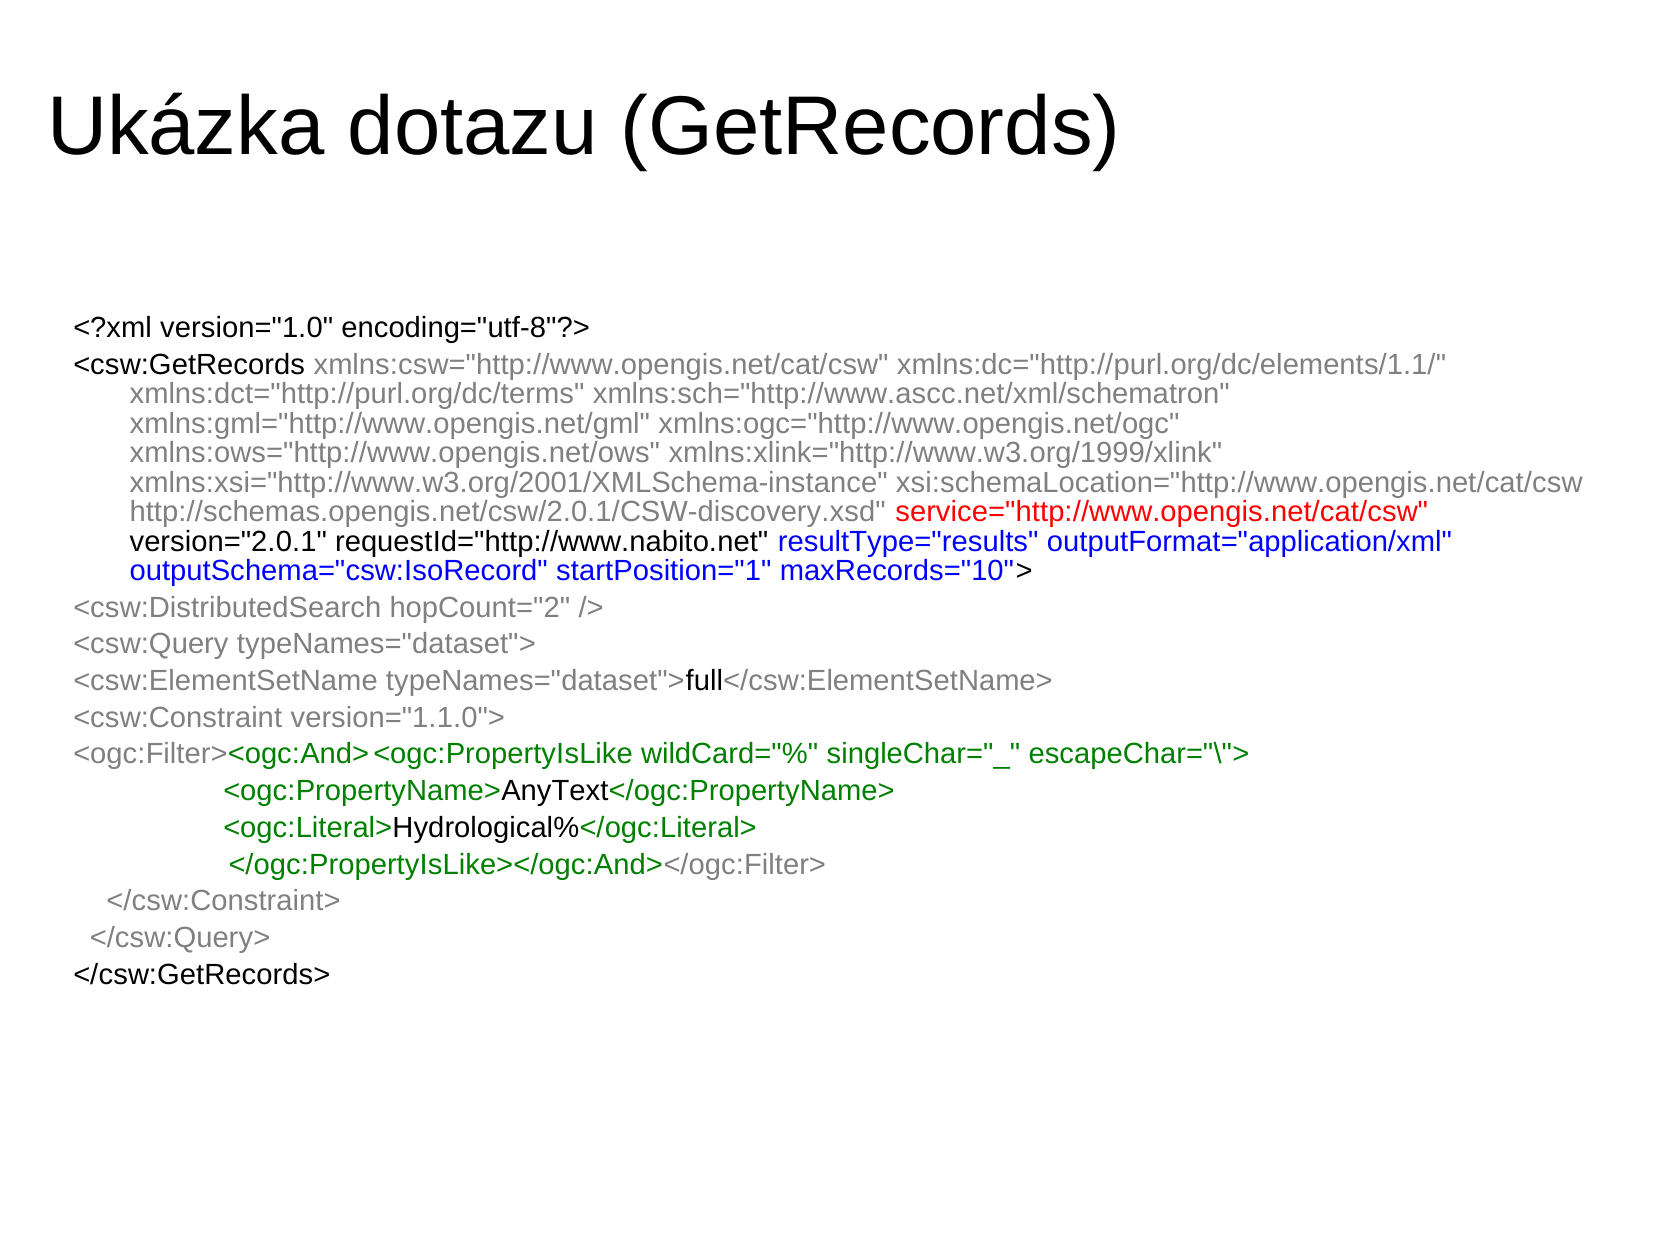

# Ukázka dotazu (GetRecords)
<?xml version="1.0" encoding="utf-8"?>
<csw:GetRecords xmlns:csw="http://www.opengis.net/cat/csw" xmlns:dc="http://purl.org/dc/elements/1.1/" xmlns:dct="http://purl.org/dc/terms" xmlns:sch="http://www.ascc.net/xml/schematron" xmlns:gml="http://www.opengis.net/gml" xmlns:ogc="http://www.opengis.net/ogc" xmlns:ows="http://www.opengis.net/ows" xmlns:xlink="http://www.w3.org/1999/xlink" xmlns:xsi="http://www.w3.org/2001/XMLSchema-instance" xsi:schemaLocation="http://www.opengis.net/cat/csw http://schemas.opengis.net/csw/2.0.1/CSW-discovery.xsd" service="http://www.opengis.net/cat/csw" version="2.0.1" requestId="http://www.nabito.net" resultType="results" outputFormat="application/xml" outputSchema="csw:IsoRecord" startPosition="1" maxRecords="10">
<csw:DistributedSearch hopCount="2" />
<csw:Query typeNames="dataset">
<csw:ElementSetName typeNames="dataset">full</csw:ElementSetName>
<csw:Constraint version="1.1.0">
<ogc:Filter><ogc:And>	<ogc:PropertyIsLike wildCard="%" singleChar="_" escapeChar="\">
		<ogc:PropertyName>AnyText</ogc:PropertyName>
		<ogc:Literal>Hydrological%</ogc:Literal>
	 </ogc:PropertyIsLike></ogc:And></ogc:Filter>
 </csw:Constraint>
 </csw:Query>
</csw:GetRecords>